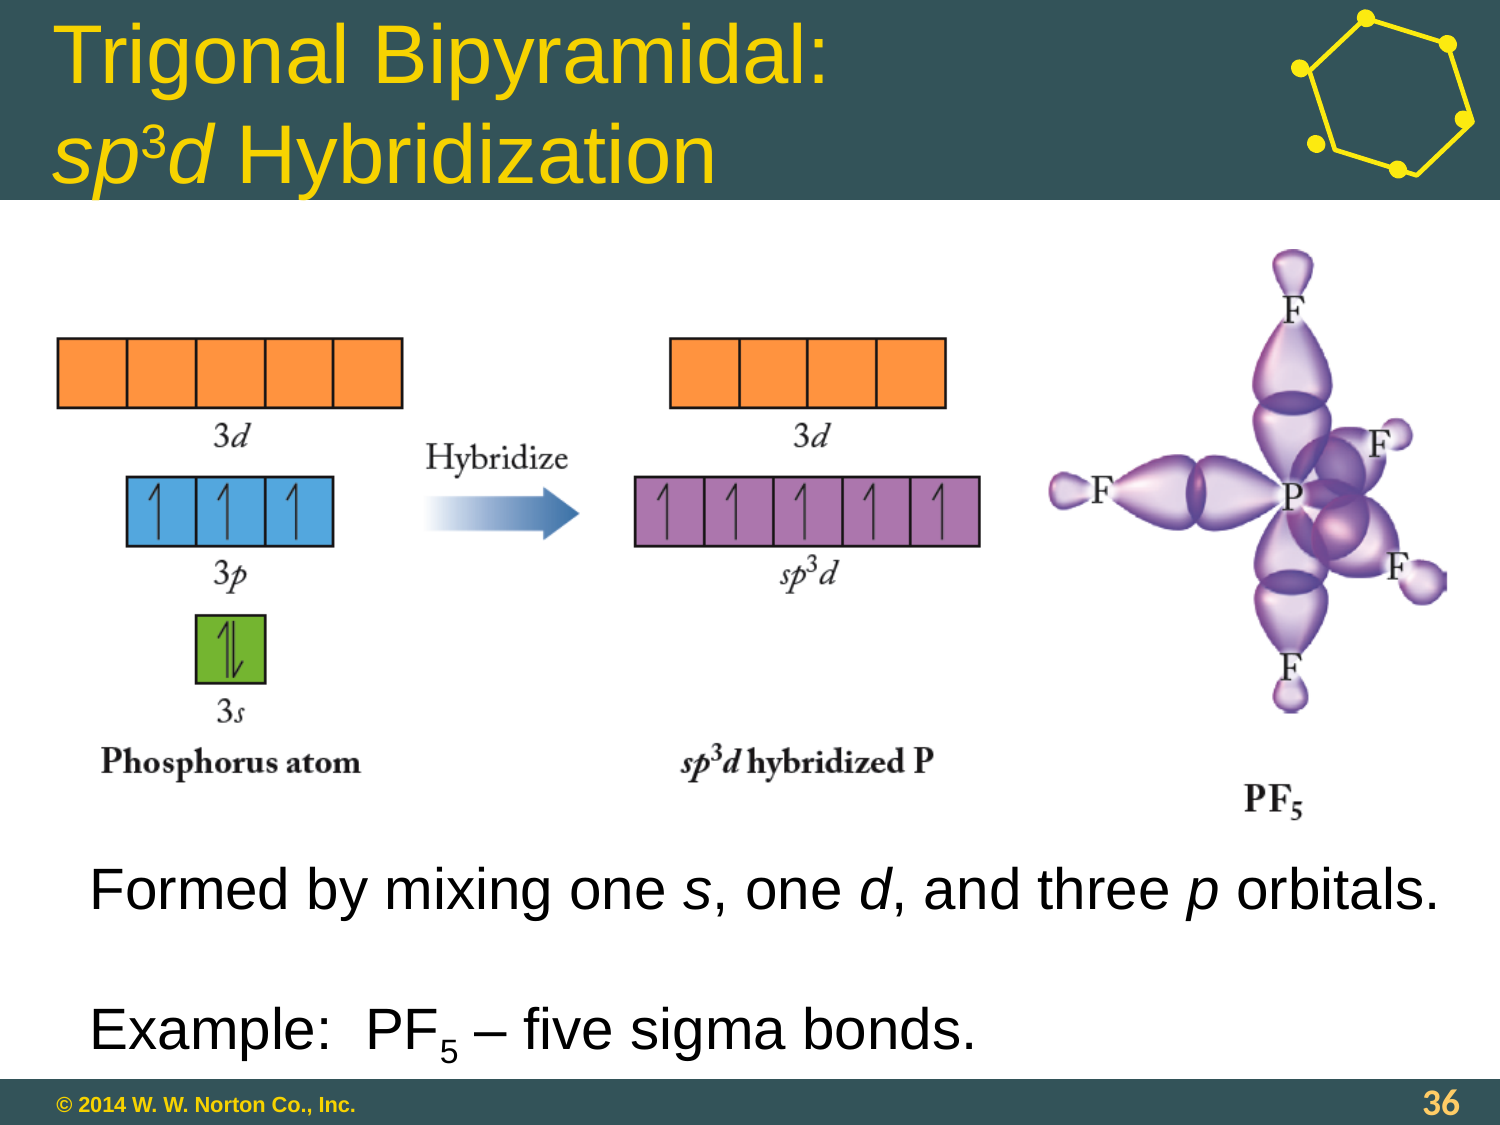

# Trigonal Bipyramidal: sp3d Hybridization
Formed by mixing one s, one d, and three p orbitals.
Example: PF5 – five sigma bonds.